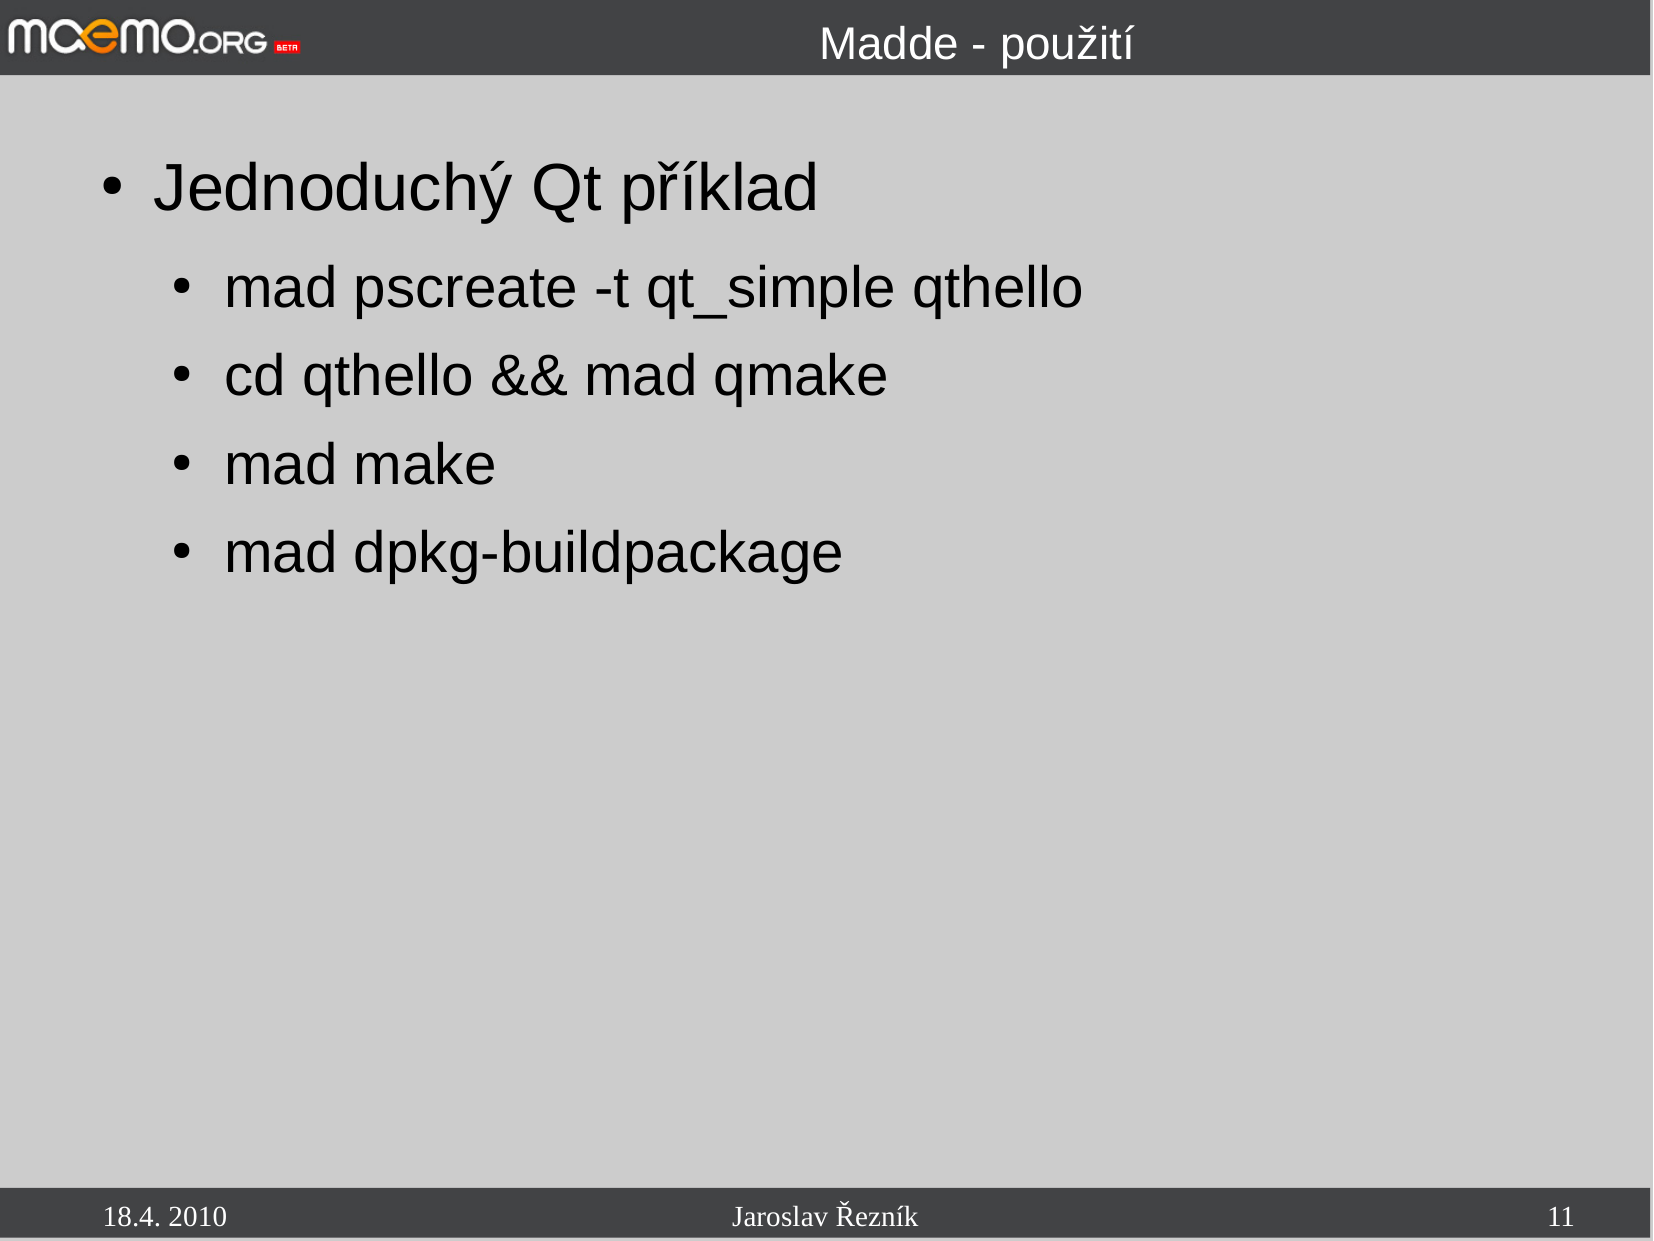

# Madde - použití
Jednoduchý Qt příklad
mad pscreate -t qt_simple qthello
cd qthello && mad qmake
mad make
mad dpkg-buildpackage
18.4. 2010
Jaroslav Řezník
11